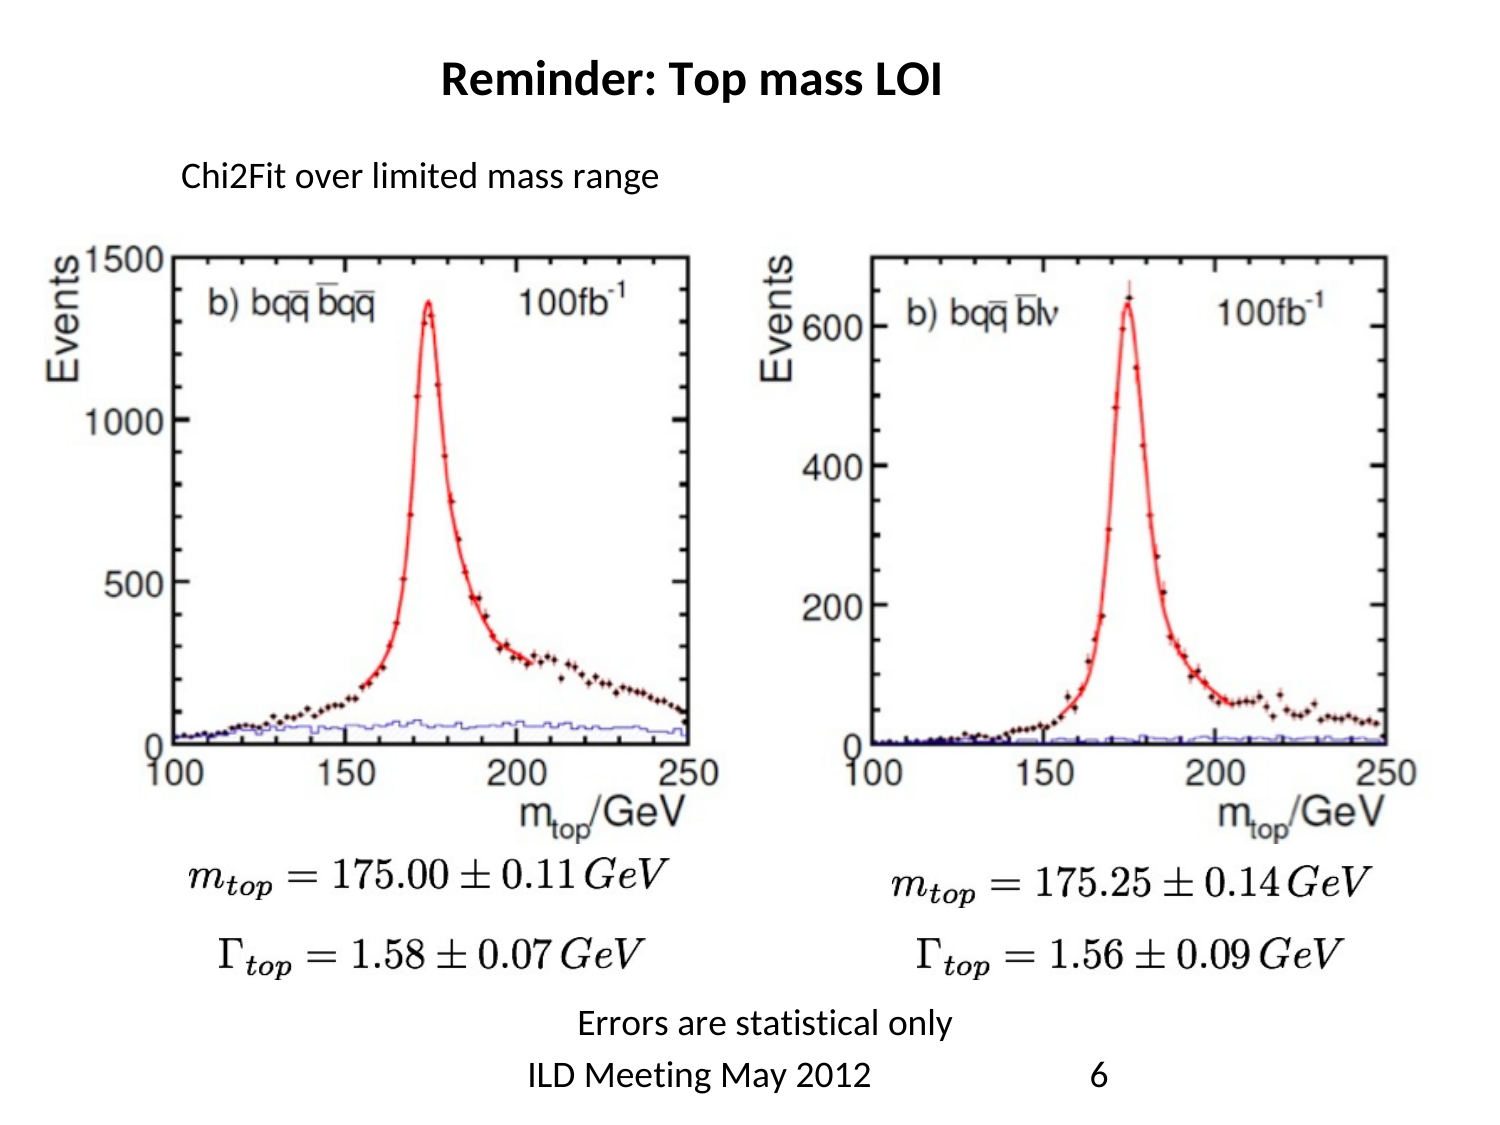

Reminder: Top mass LOI
Chi2Fit over limited mass range
Errors are statistical only
6
ILD Meeting May 2012